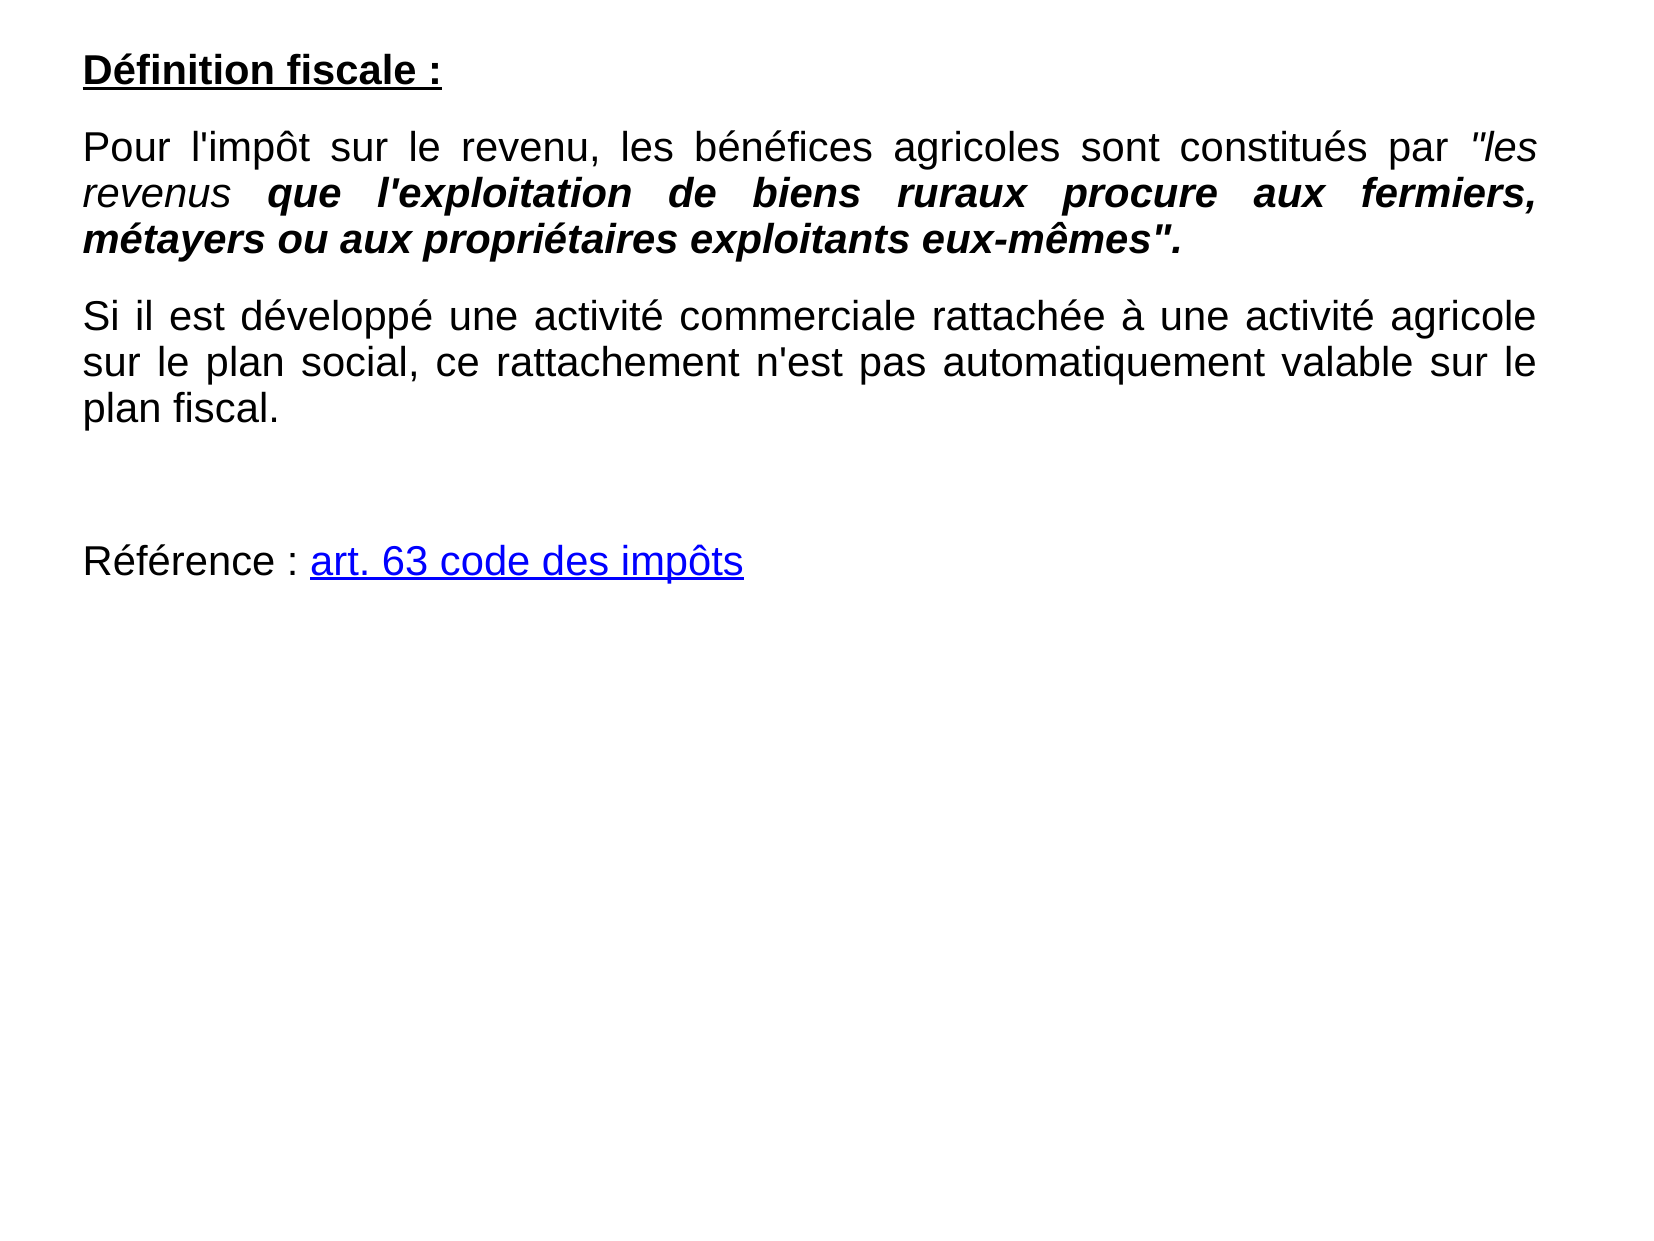

# Définition fiscale :
Pour l'impôt sur le revenu, les bénéfices agricoles sont constitués par "les revenus que l'exploitation de biens ruraux procure aux fermiers, métayers ou aux propriétaires exploitants eux-mêmes".
Si il est développé une activité commerciale rattachée à une activité agricole sur le plan social, ce rattachement n'est pas automatiquement valable sur le plan fiscal.
Référence : art. 63 code des impôts